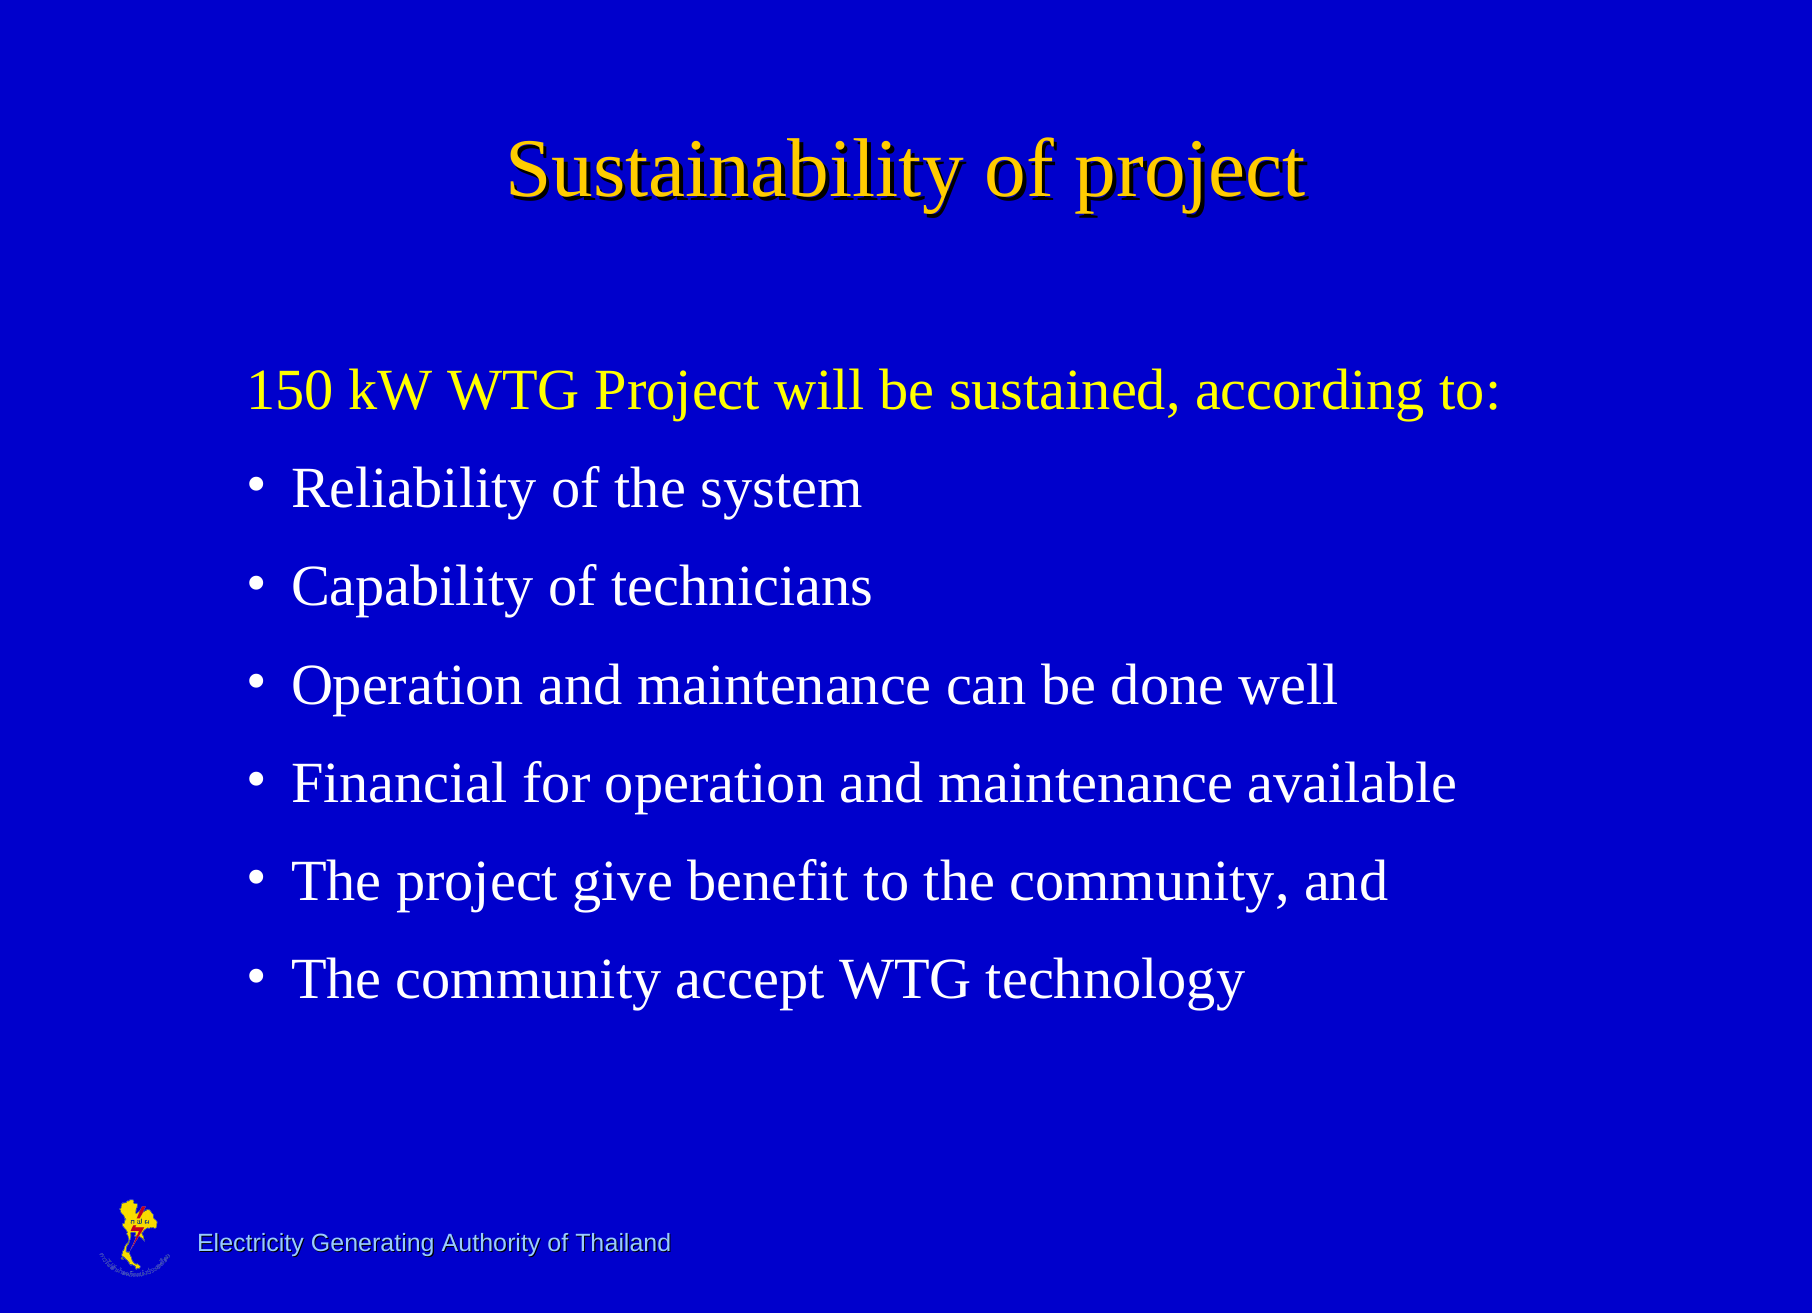

# Sustainability of project
150 kW WTG Project will be sustained, according to:
Reliability of the system
Capability of technicians
Operation and maintenance can be done well
Financial for operation and maintenance available
The project give benefit to the community, and
The community accept WTG technology